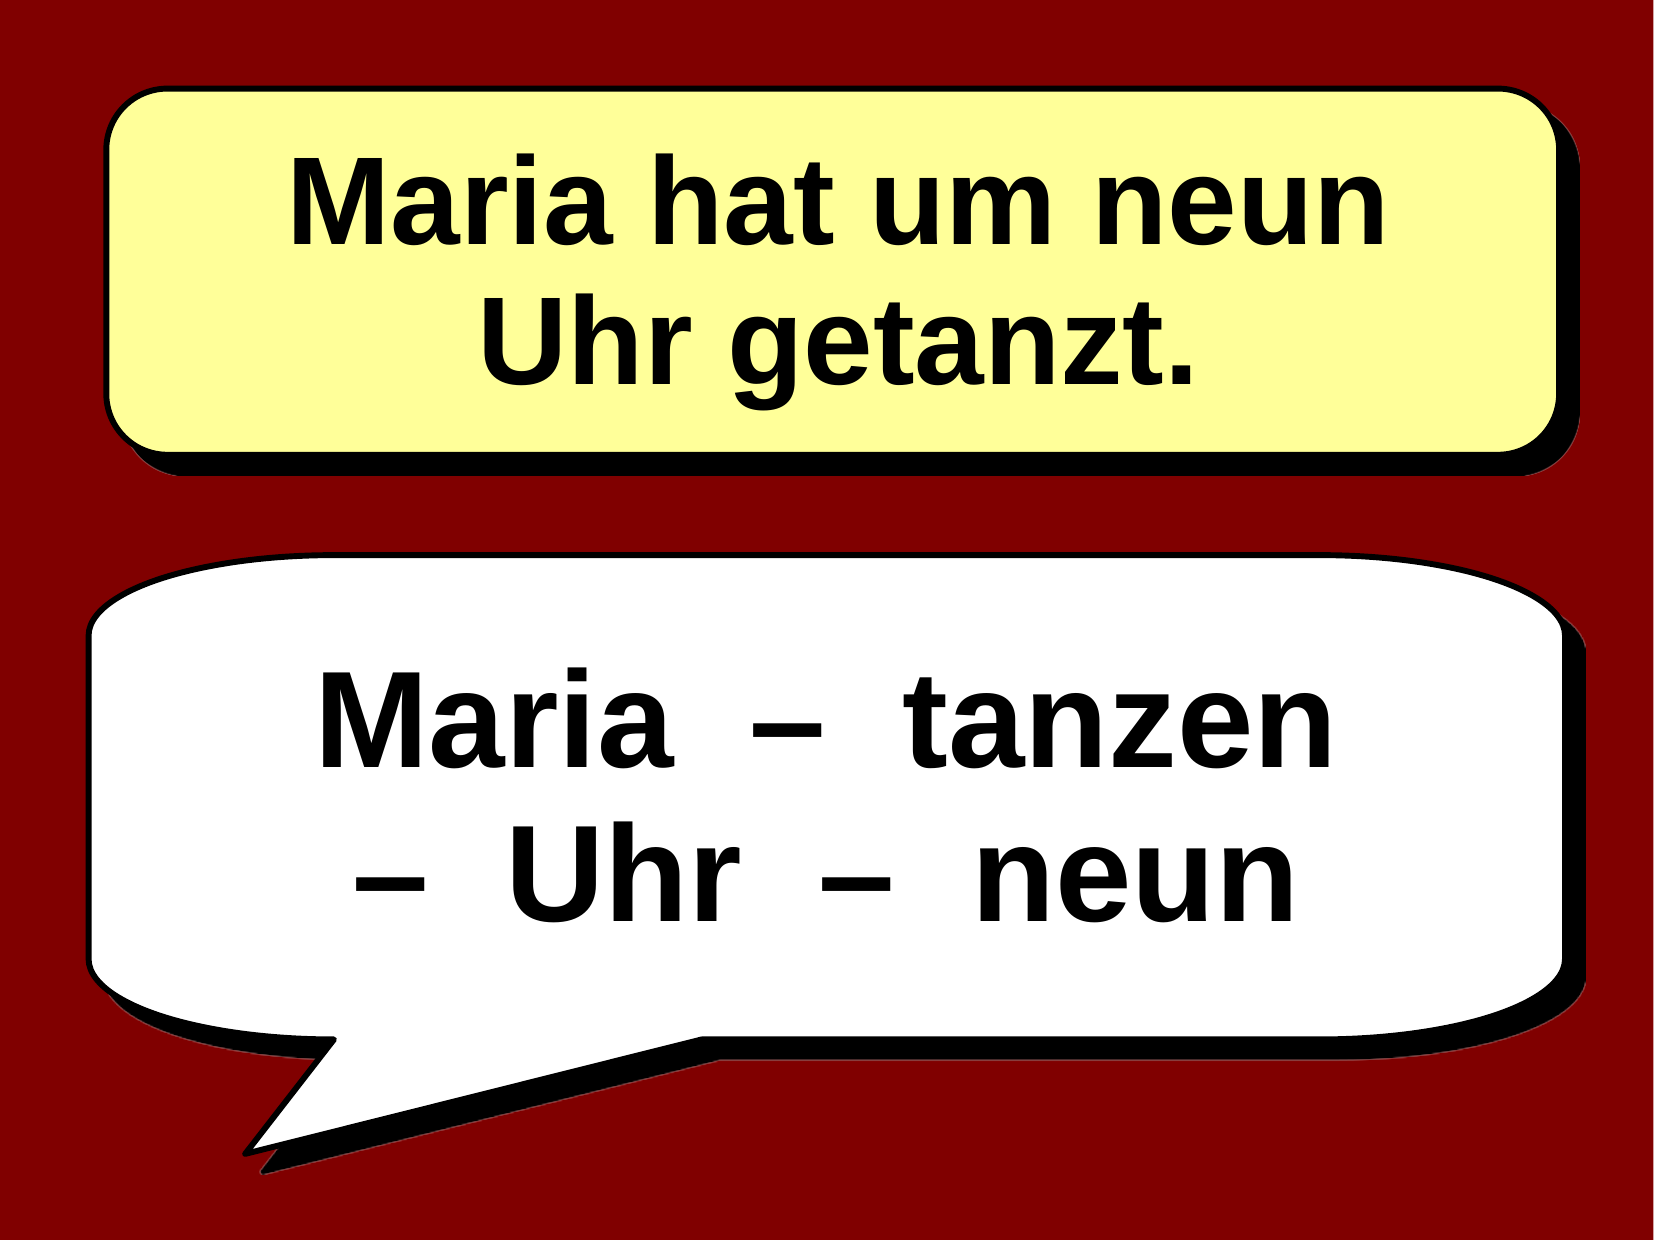

Maria hat um neun
Uhr getanzt.
Maria – tanzen
– Uhr – neun